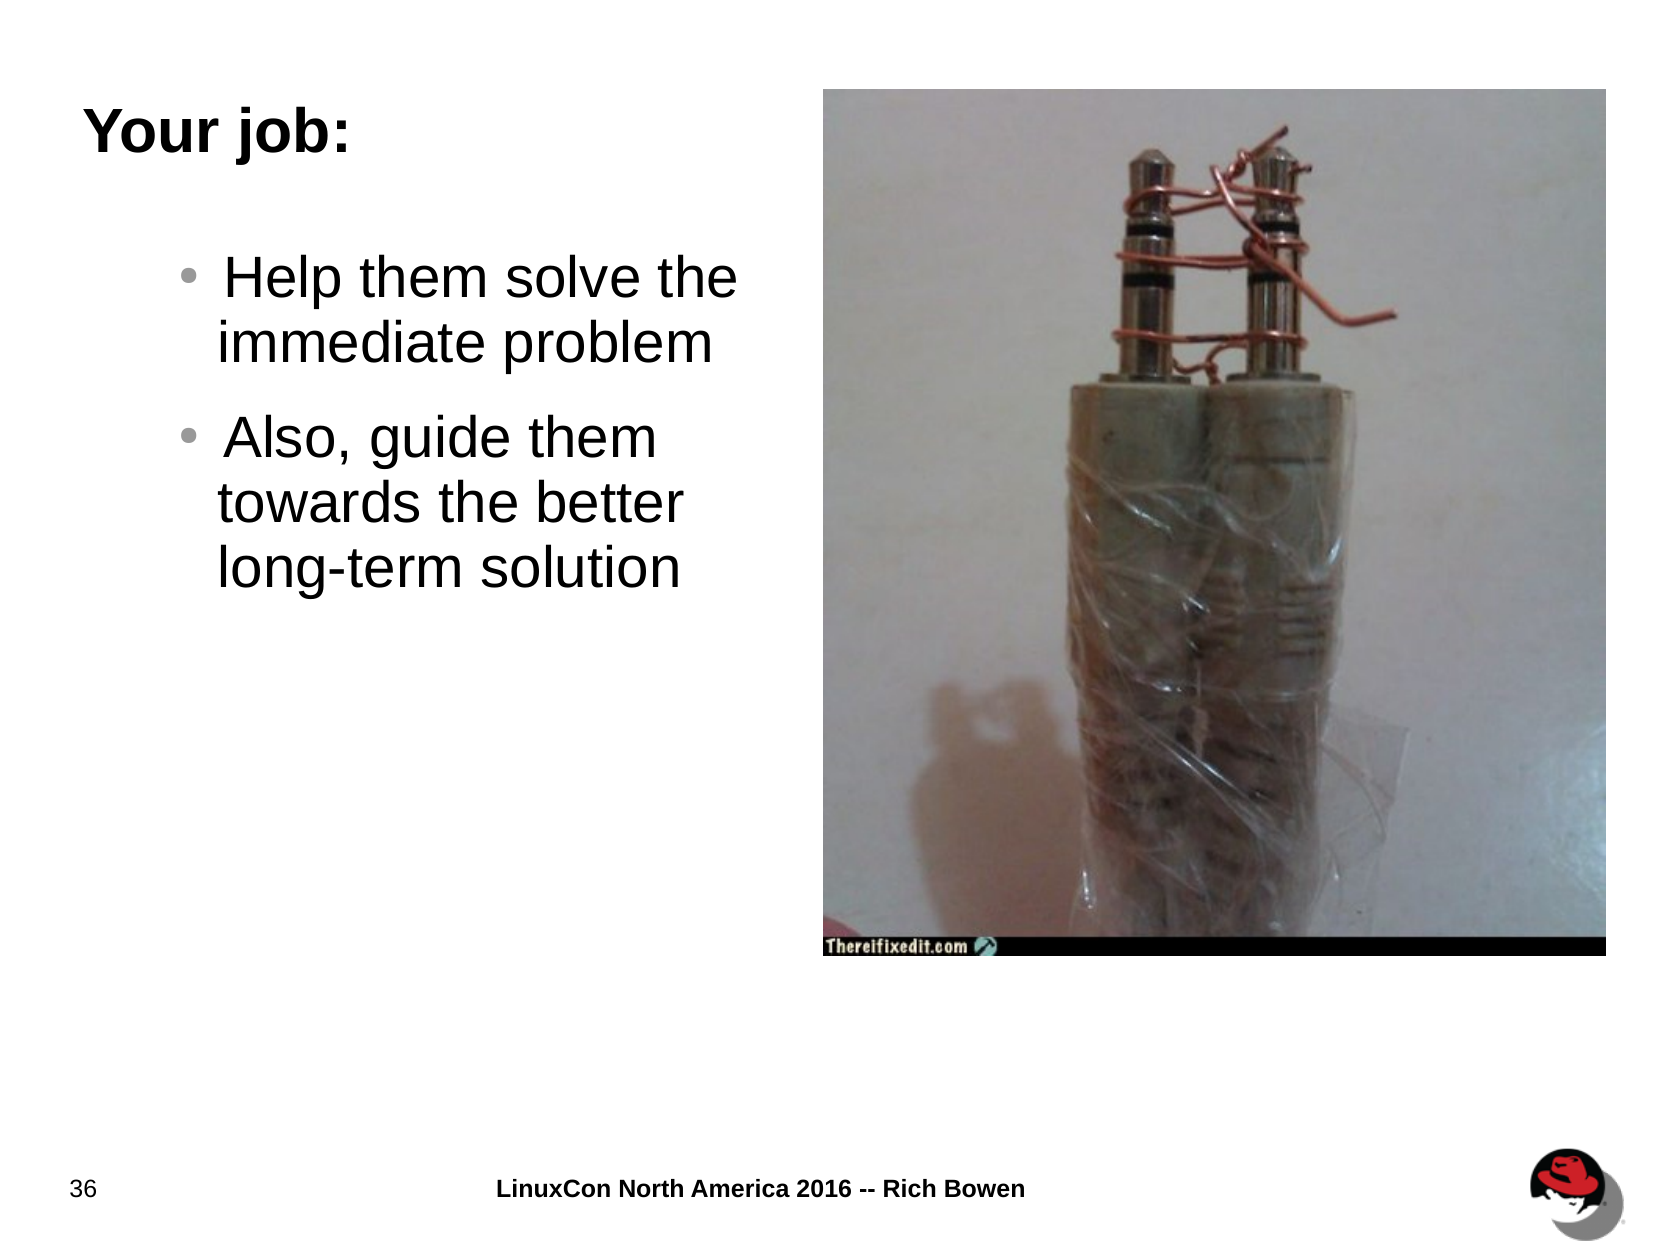

# Your job:
Help them solve the immediate problem
Also, guide them towards the better long-term solution